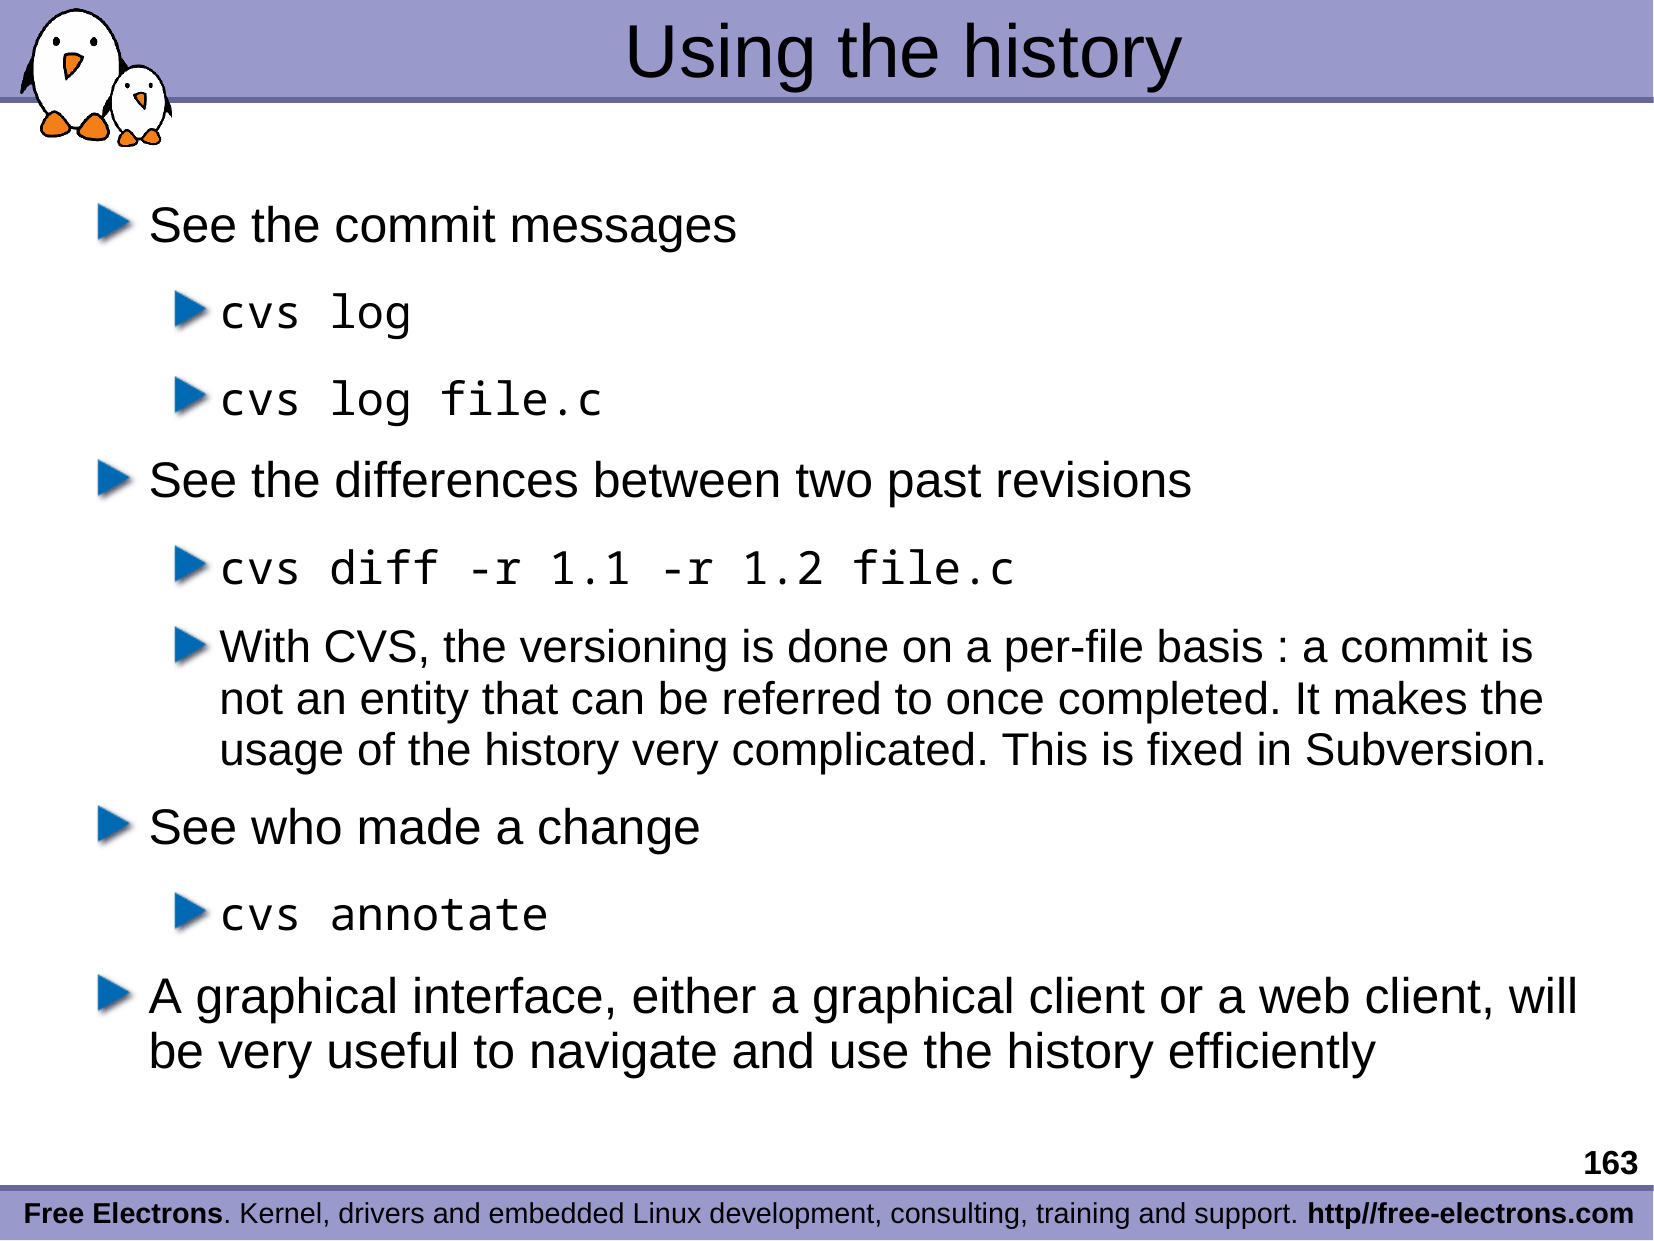

# Using the history
See the commit messages
cvs log
cvs log file.c
See the differences between two past revisions
cvs diff -r 1.1 -r 1.2 file.c
With CVS, the versioning is done on a per-file basis : a commit is not an entity that can be referred to once completed. It makes the usage of the history very complicated. This is fixed in Subversion.
See who made a change
cvs annotate
A graphical interface, either a graphical client or a web client, will be very useful to navigate and use the history efficiently